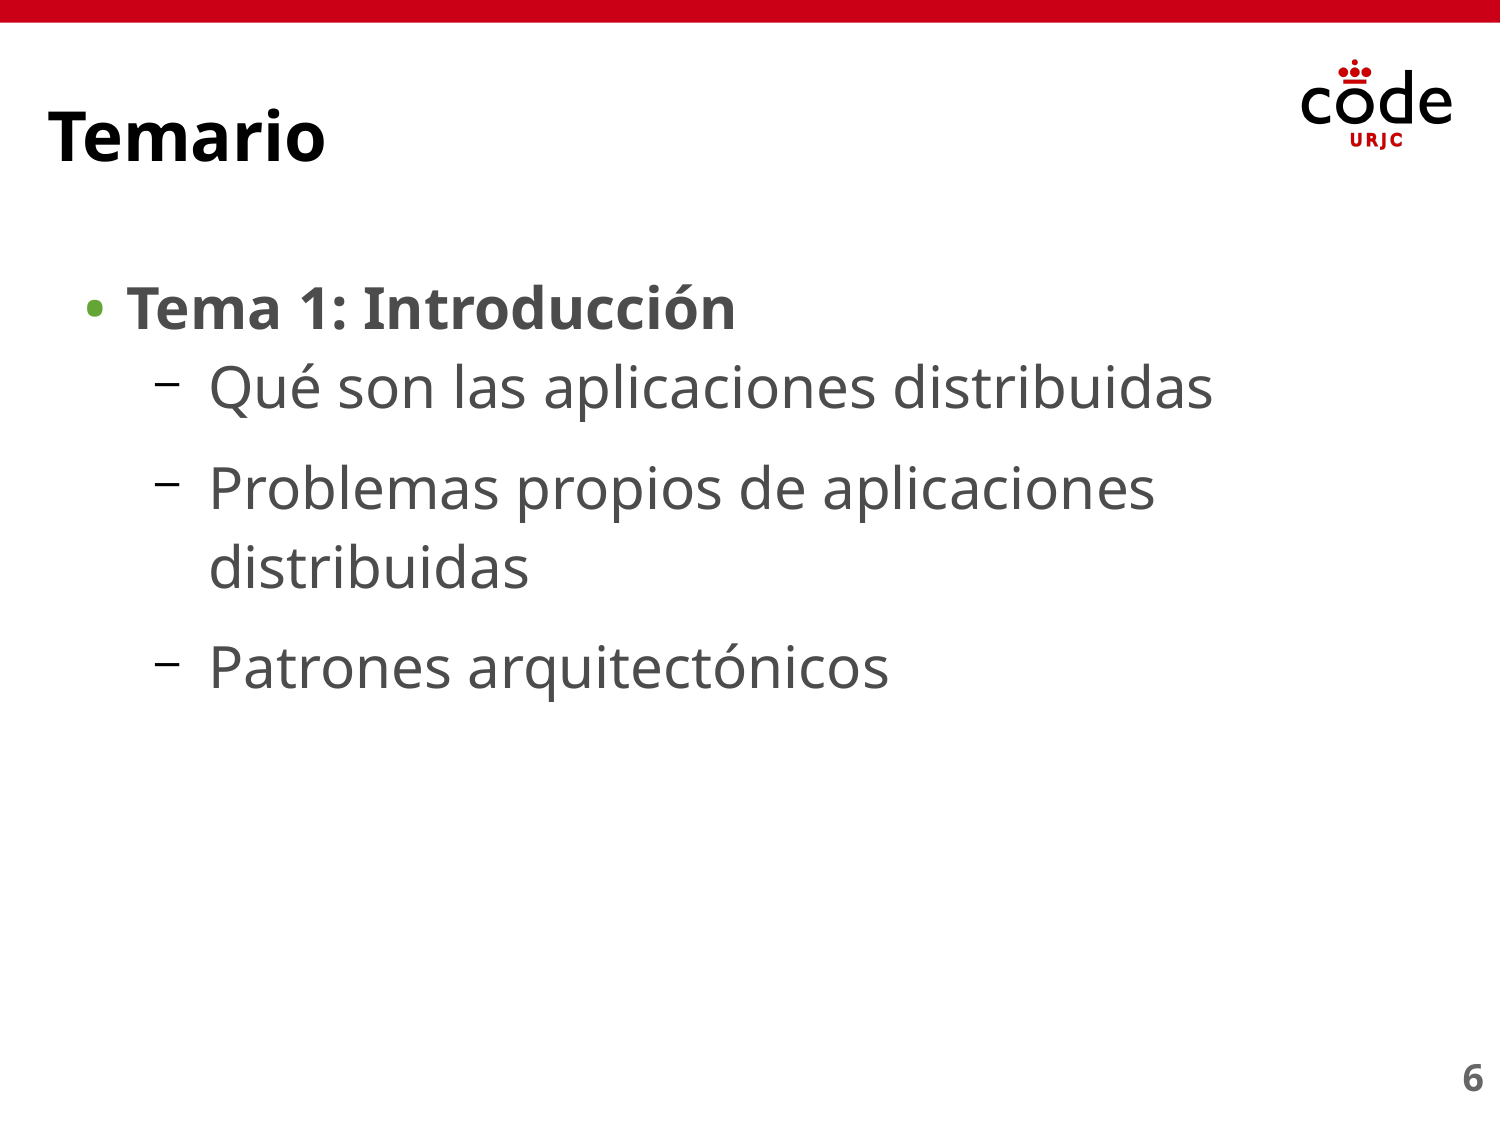

# Temario
Tema 1: Introducción
Qué son las aplicaciones distribuidas
Problemas propios de aplicaciones distribuidas
Patrones arquitectónicos